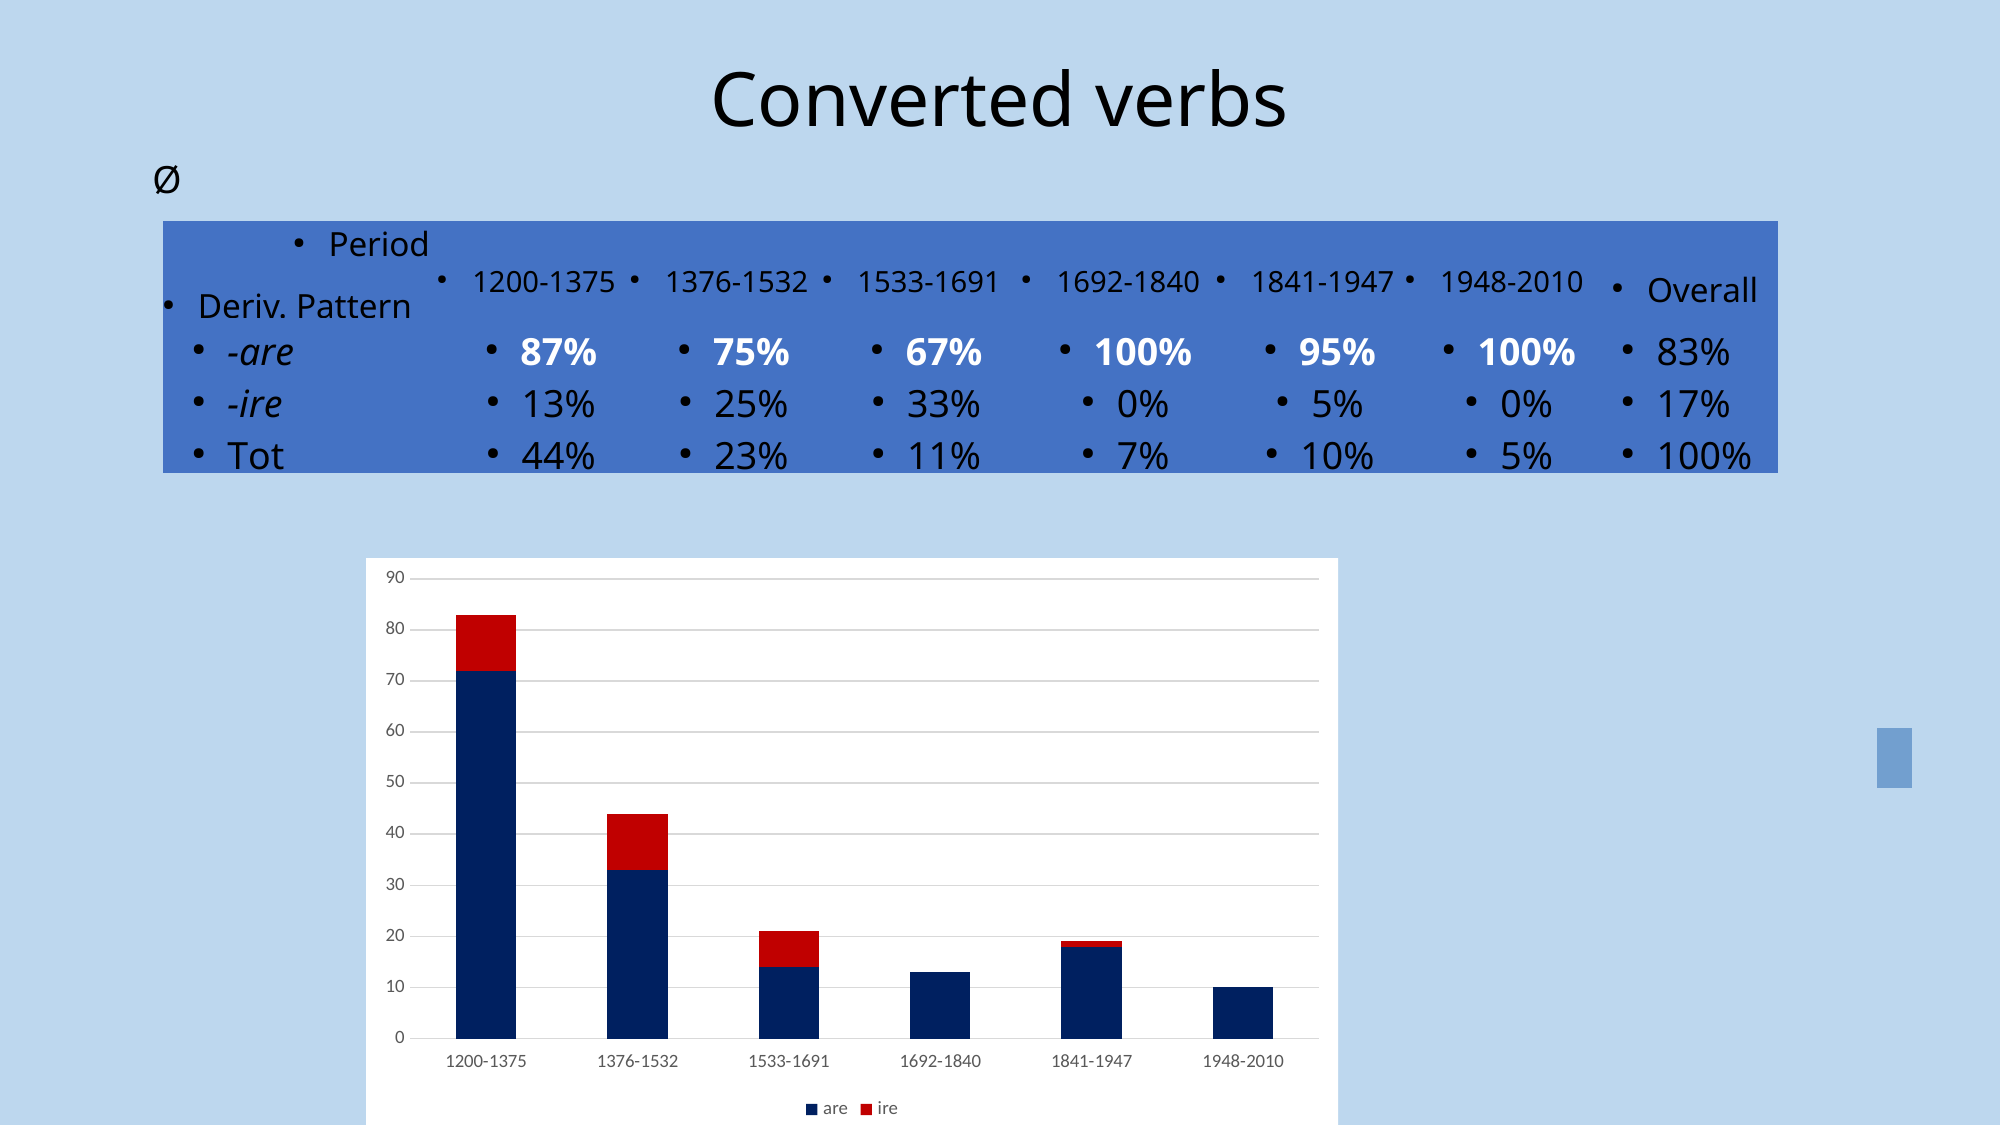

Converted verbs
| Period Deriv. Pattern | 1200-1375 | 1376-1532 | 1533-1691 | 1692-1840 | 1841-1947 | 1948-2010 | Overall |
| --- | --- | --- | --- | --- | --- | --- | --- |
| -are | 87% | 75% | 67% | 100% | 95% | 100% | 83% |
| -ire | 13% | 25% | 33% | 0% | 5% | 0% | 17% |
| Tot | 44% | 23% | 11% | 7% | 10% | 5% | 100% |
### Chart
| Category | are | ire |
|---|---|---|
| 1200-1375 | 72.0 | 11.0 |
| 1376-1532 | 33.0 | 11.0 |
| 1533-1691 | 14.0 | 7.0 |
| 1692-1840 | 13.0 | 0.0 |
| 1841-1947 | 18.0 | 1.0 |
| 1948-2010 | 10.0 | 0.0 || |
| --- |